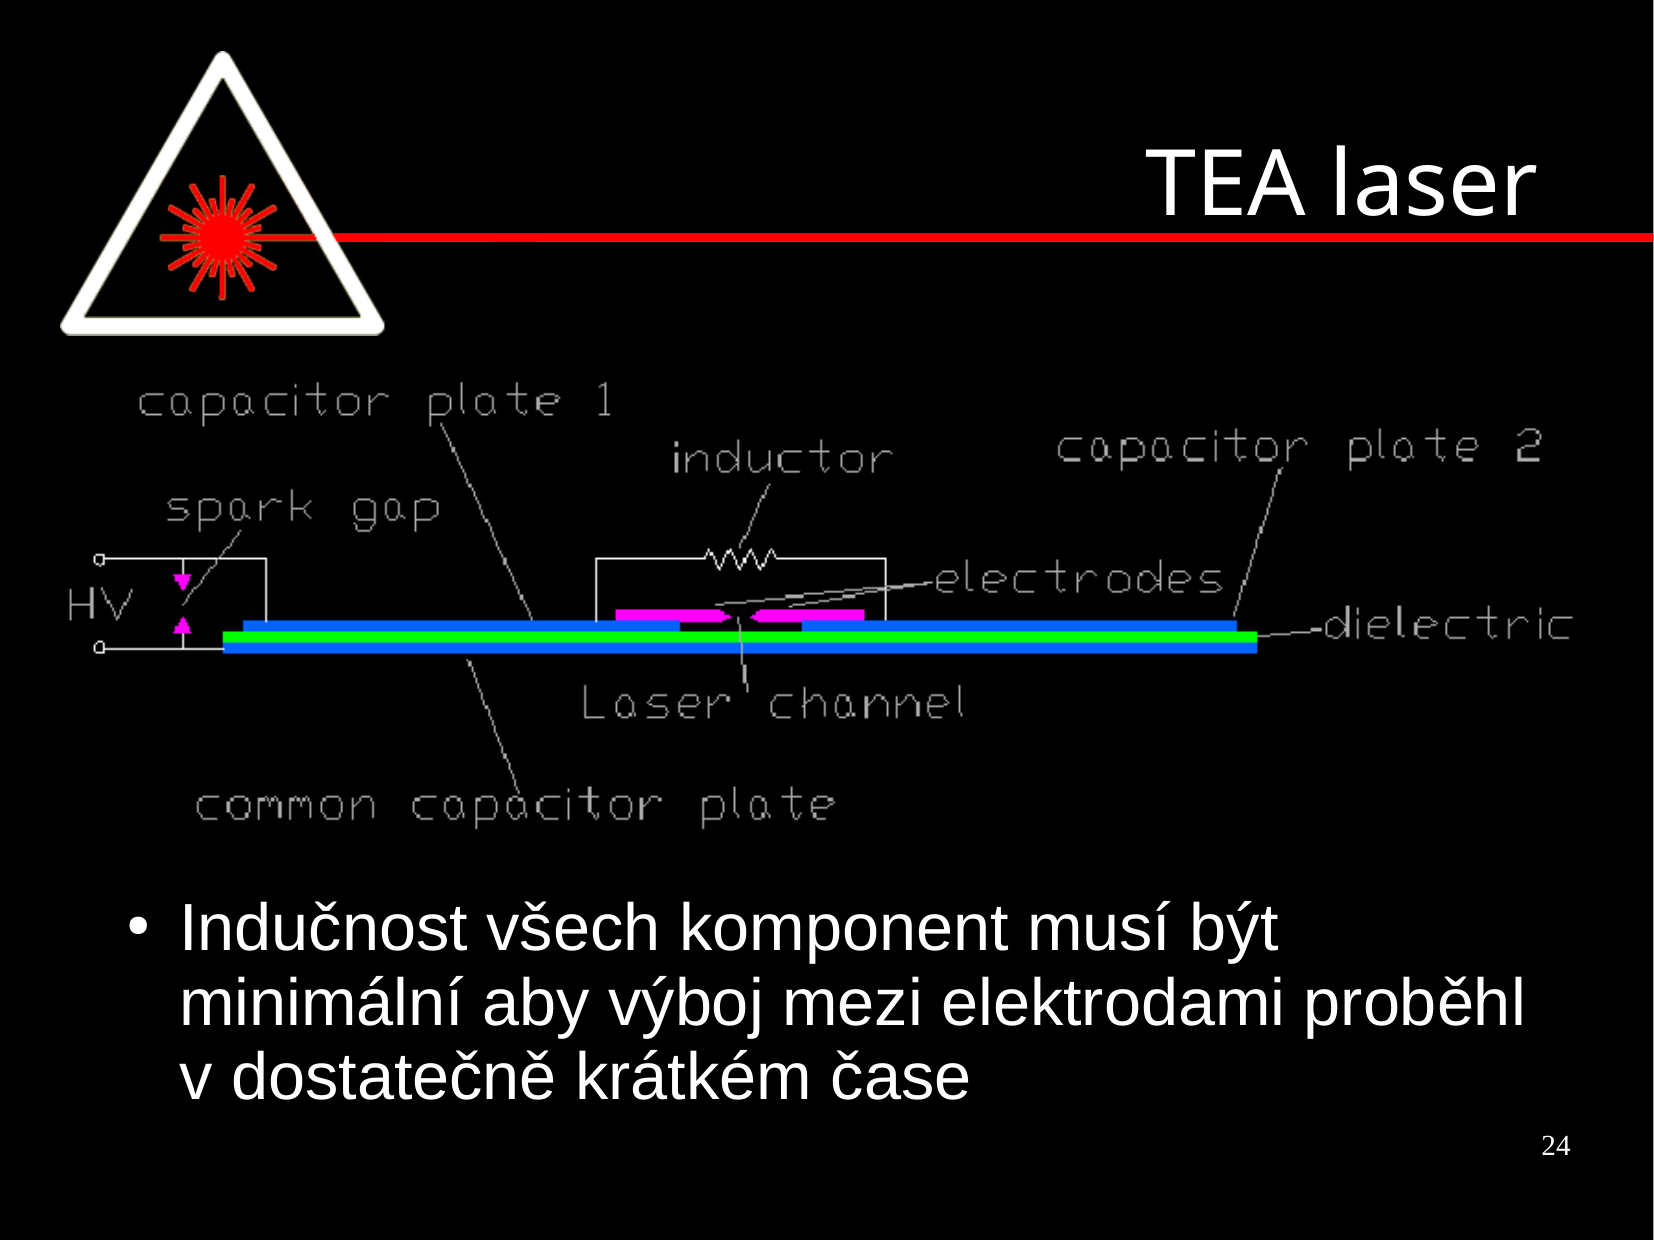

# TEA laser
Indučnost všech komponent musí být minimální aby výboj mezi elektrodami proběhl v dostatečně krátkém čase
24